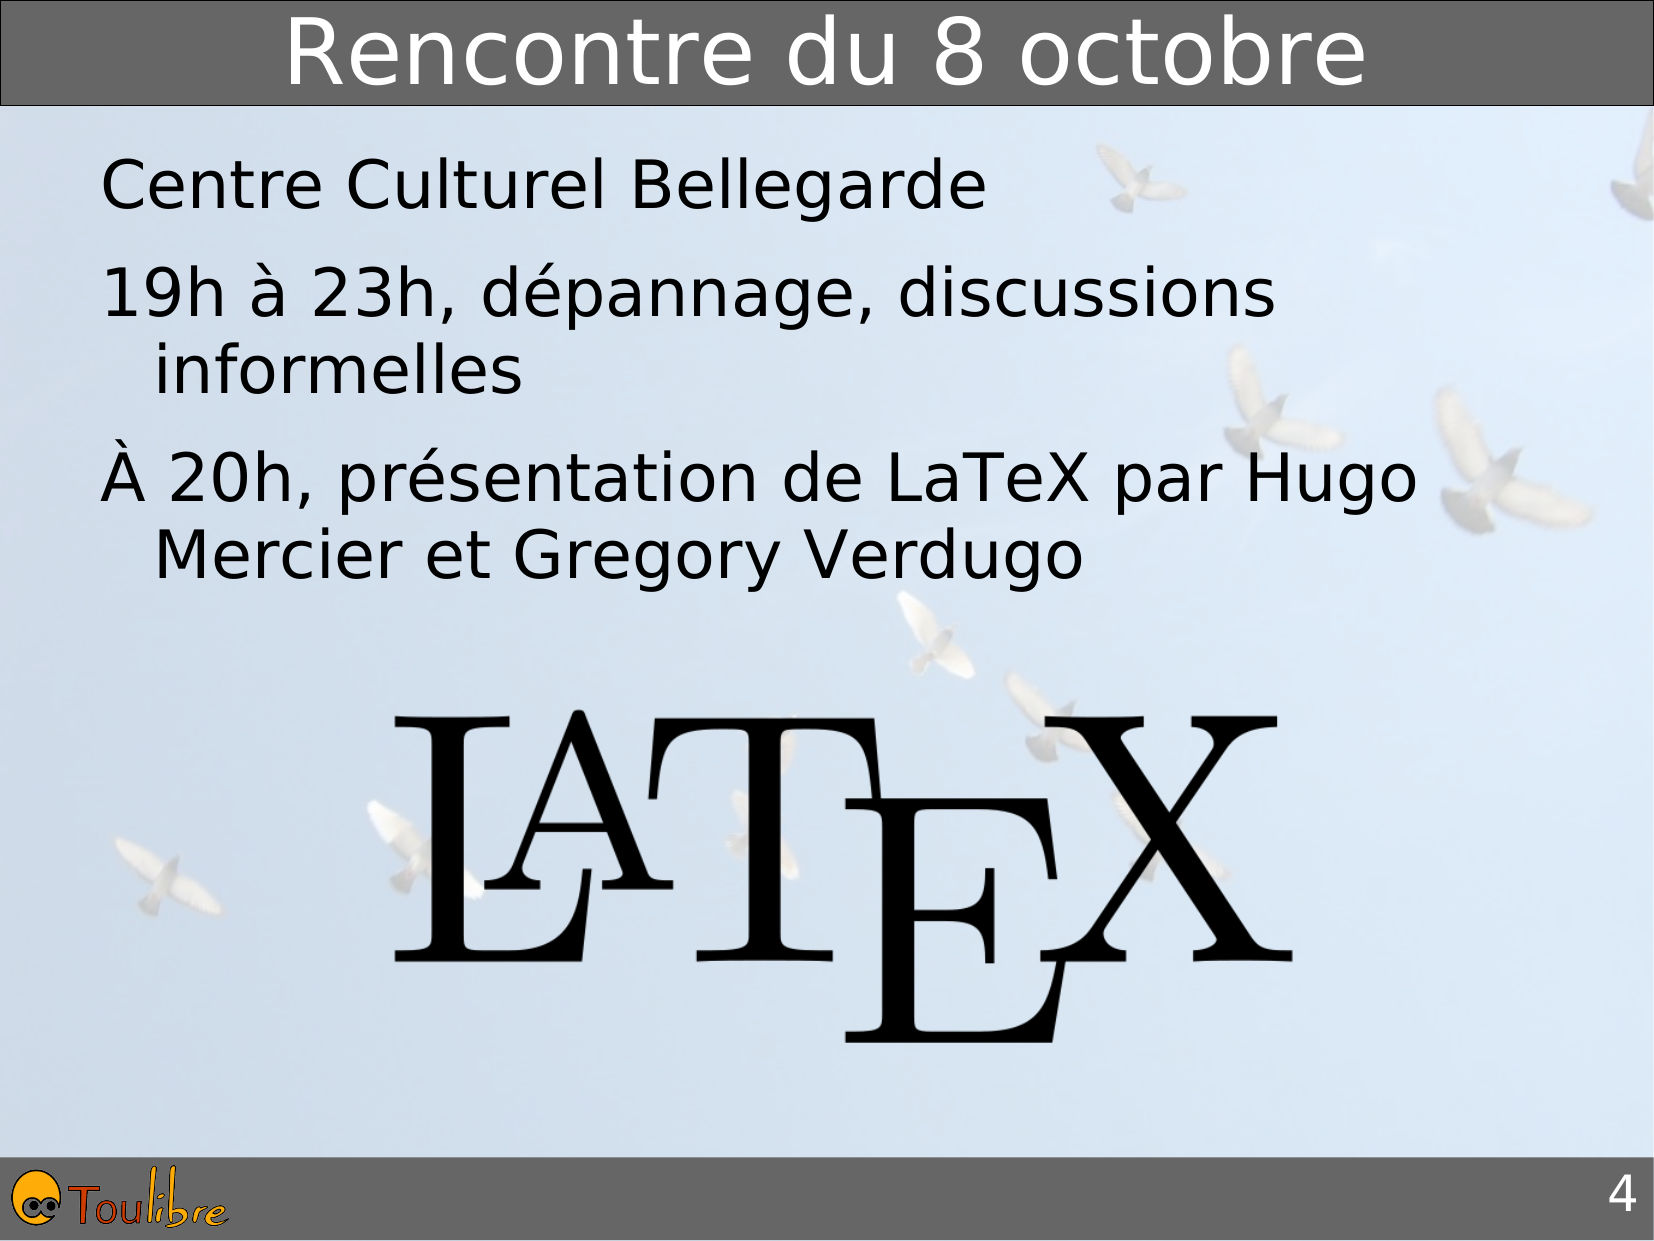

# Rencontre du 8 octobre
Centre Culturel Bellegarde
19h à 23h, dépannage, discussions informelles
À 20h, présentation de LaTeX par Hugo Mercier et Gregory Verdugo